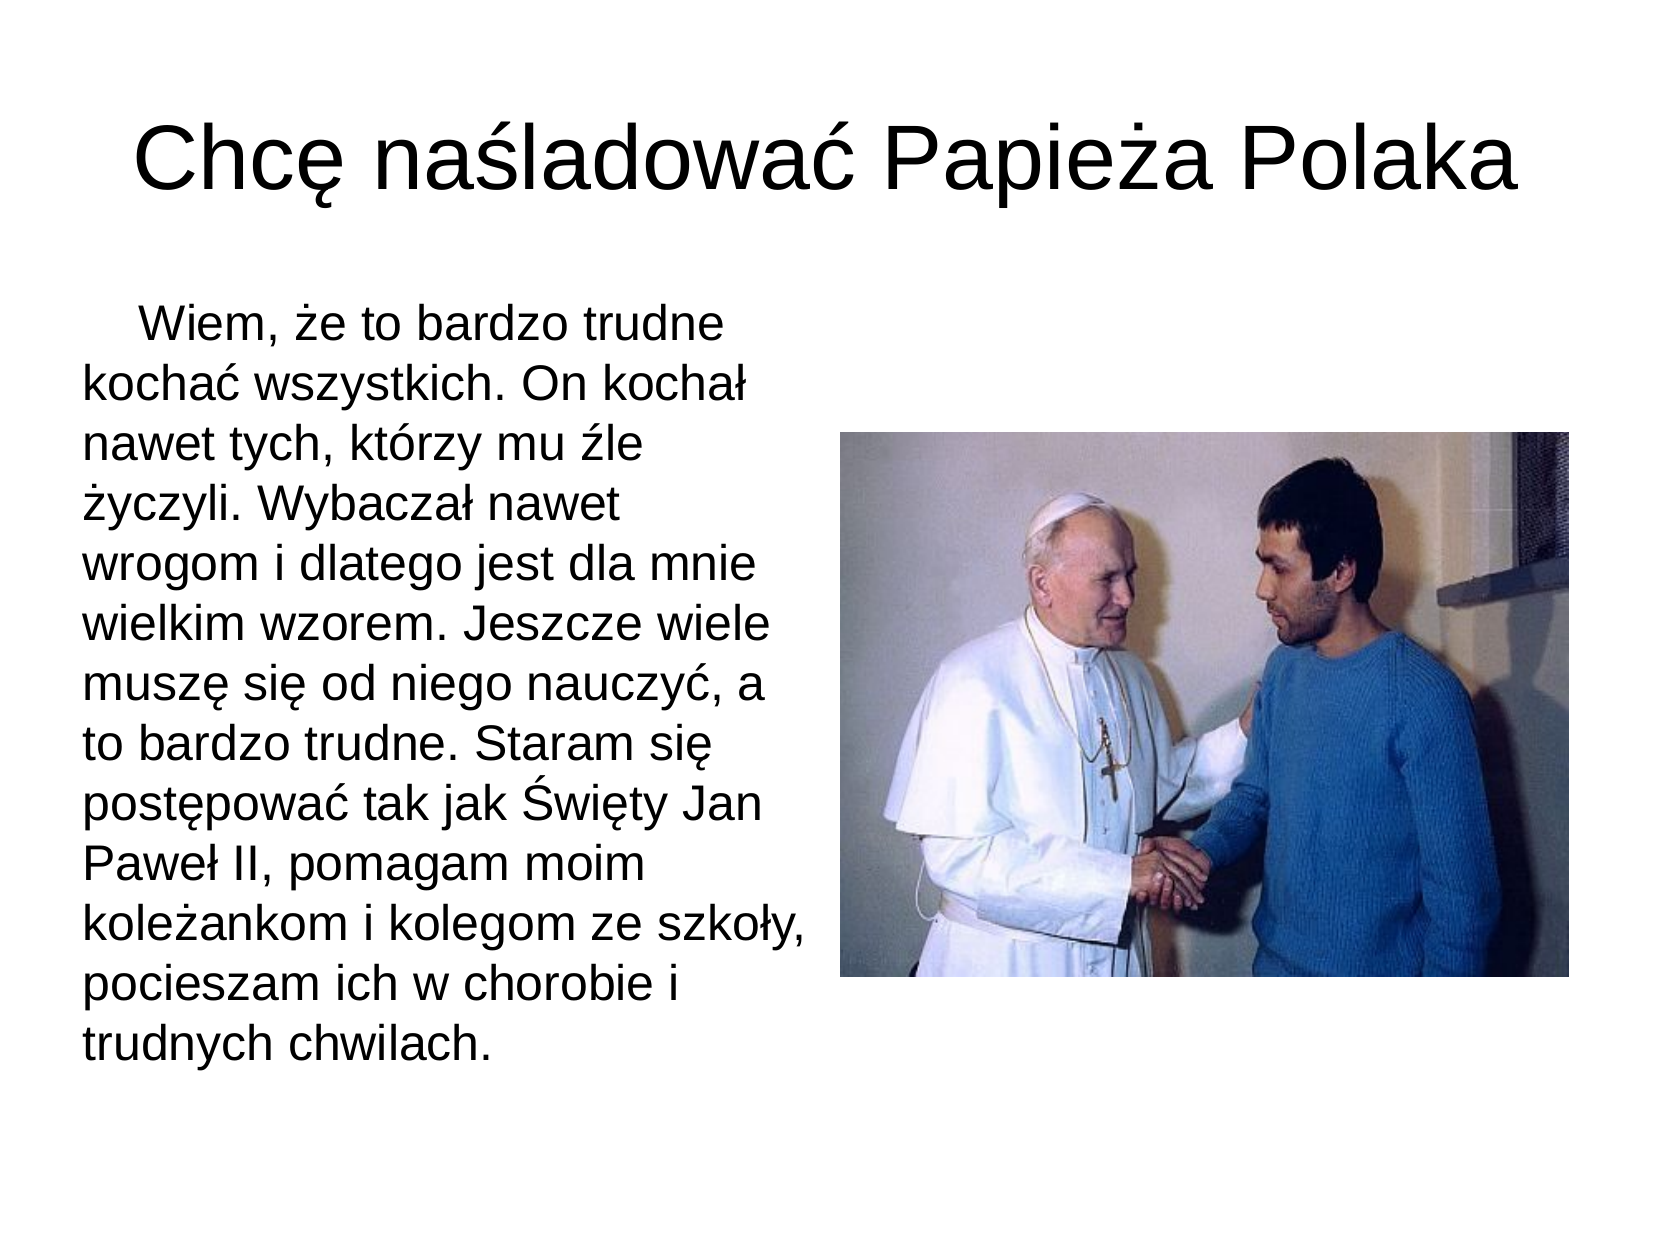

# Chcę naśladować Papieża Polaka
 Wiem, że to bardzo trudne kochać wszystkich. On kochał nawet tych, którzy mu źle życzyli. Wybaczał nawet wrogom i dlatego jest dla mnie wielkim wzorem. Jeszcze wiele muszę się od niego nauczyć, a to bardzo trudne. Staram się postępować tak jak Święty Jan Paweł II, pomagam moim koleżankom i kolegom ze szkoły, pocieszam ich w chorobie i trudnych chwilach.